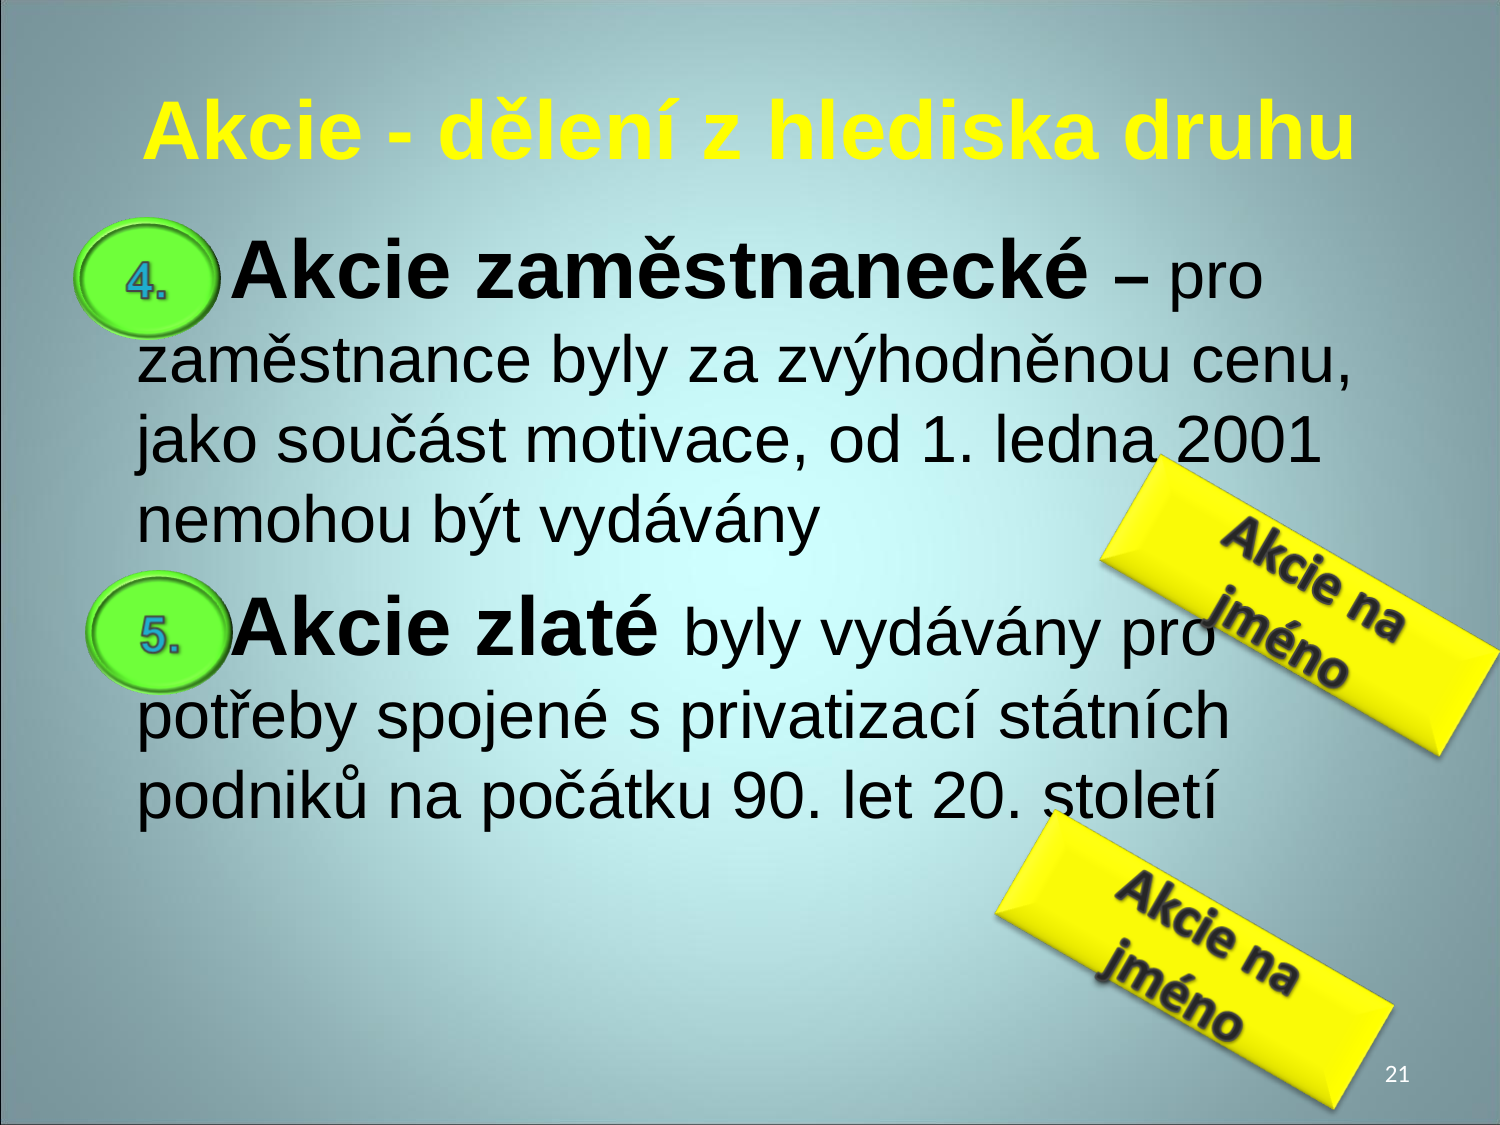

# Akcie - dělení z hlediska druhu
		Akcie zaměstnanecké – pro zaměstnance byly za zvýhodněnou cenu, jako součást motivace, od 1. ledna 2001 nemohou být vydávány
		Akcie zlaté byly vydávány pro potřeby spojené s privatizací státních podniků na počátku 90. let 20. století